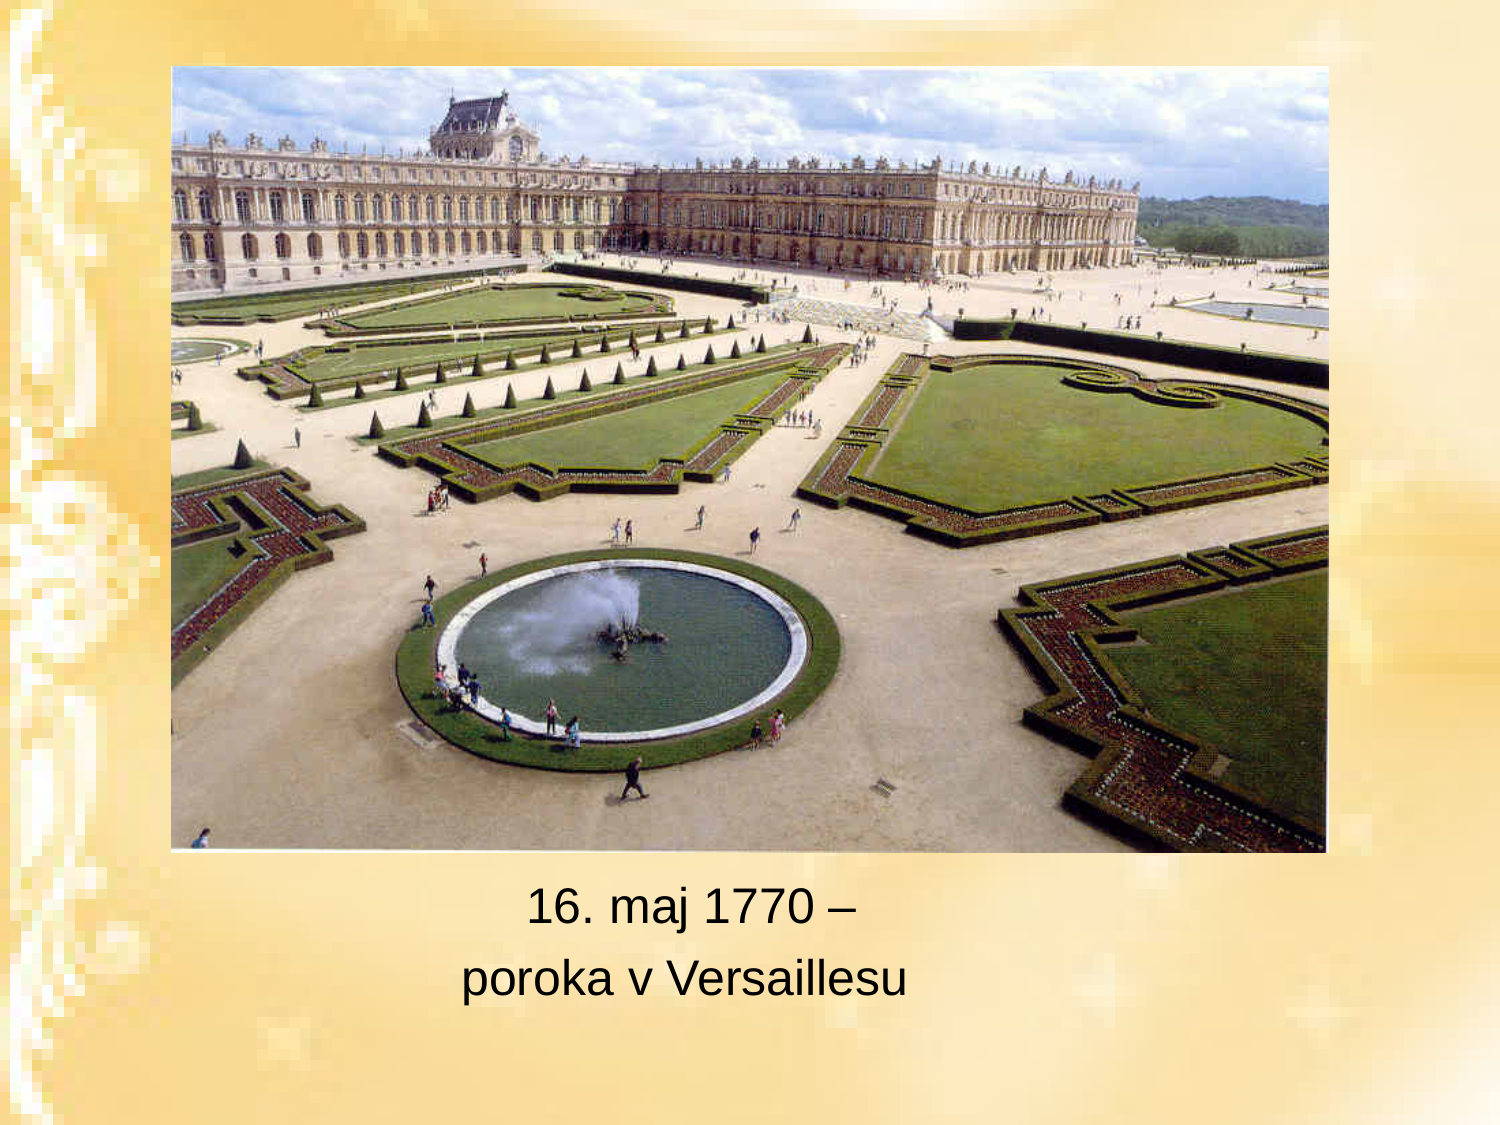

# 16. maj 1770 –
 poroka v Versaillesu